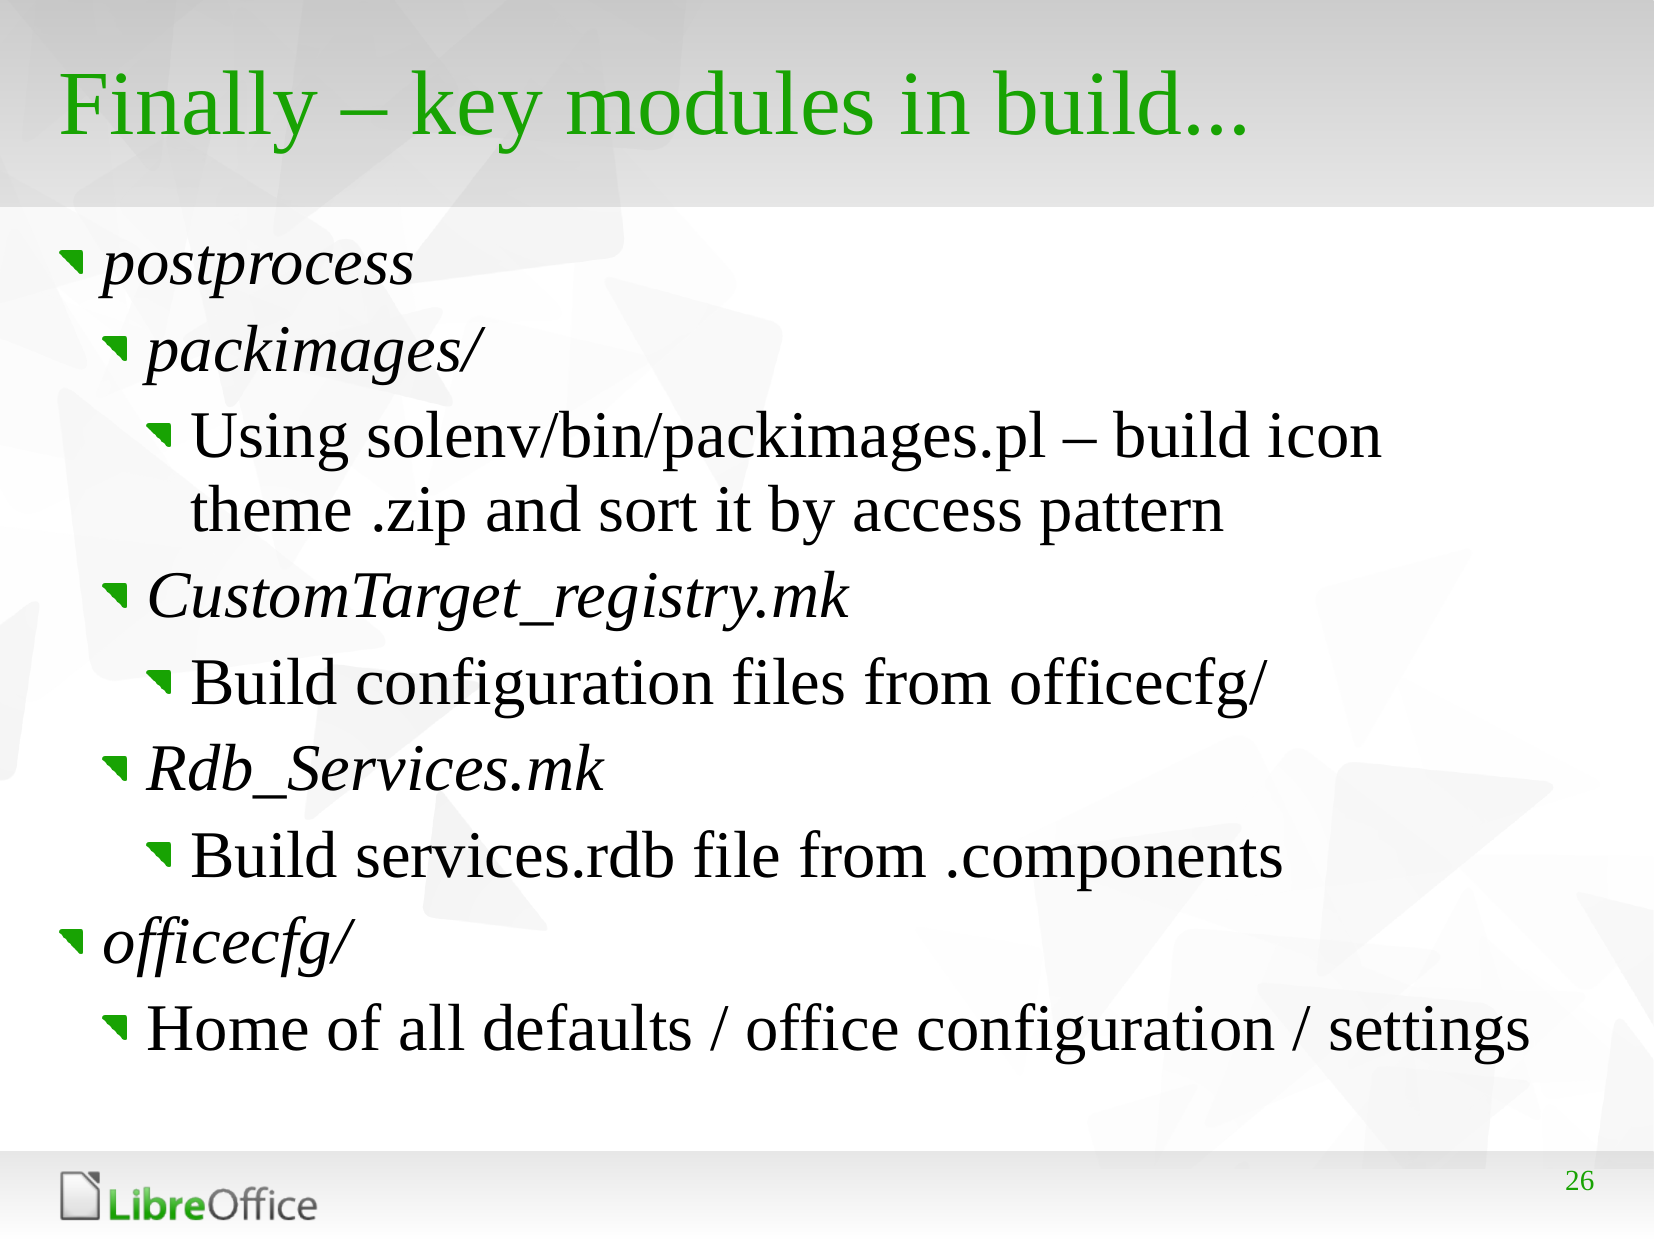

# Finally – key modules in build...
postprocess
packimages/
Using solenv/bin/packimages.pl – build icon theme .zip and sort it by access pattern
CustomTarget_registry.mk
Build configuration files from officecfg/
Rdb_Services.mk
Build services.rdb file from .components
officecfg/
Home of all defaults / office configuration / settings
26